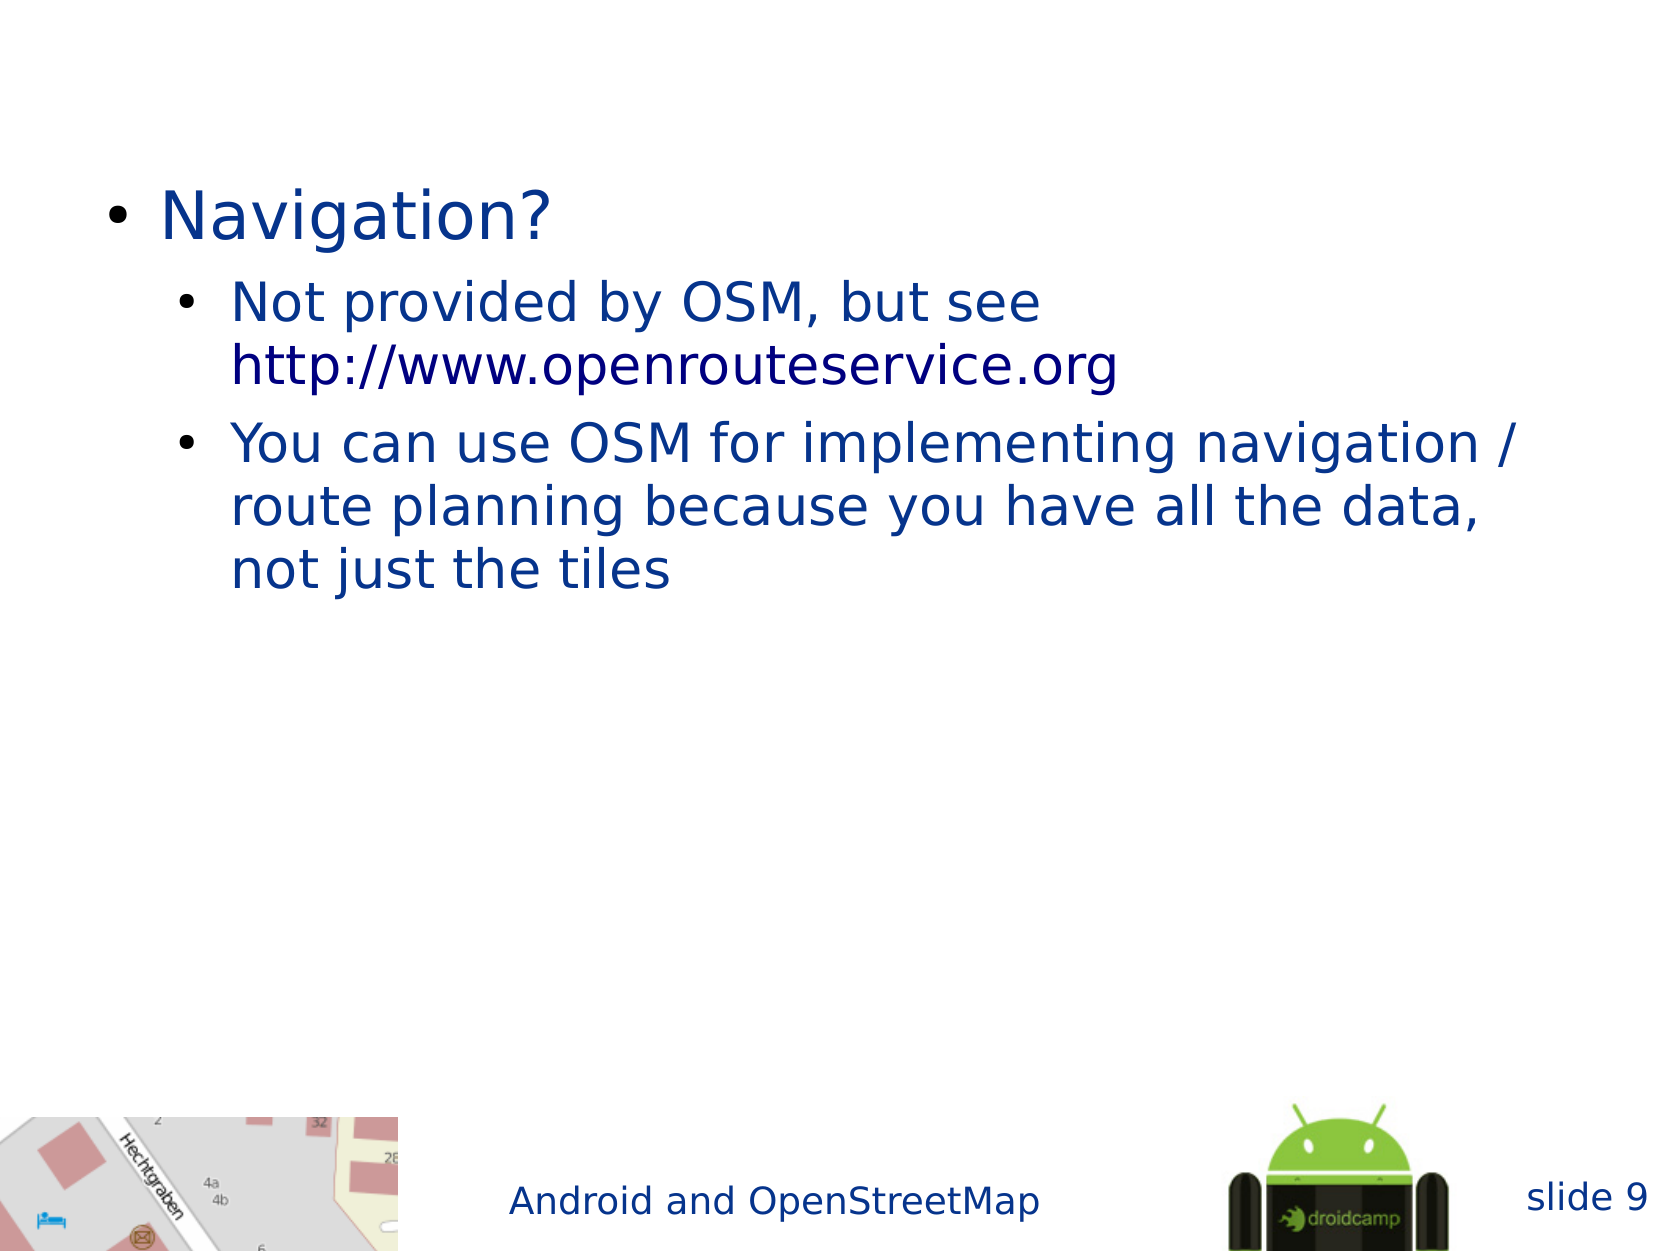

# Data provided by OSM
Navigation?
Not provided by OSM, but see http://www.openrouteservice.org
You can use OSM for implementing navigation / route planning because you have all the data, not just the tiles
9
Title (to be modified under View - Footer)